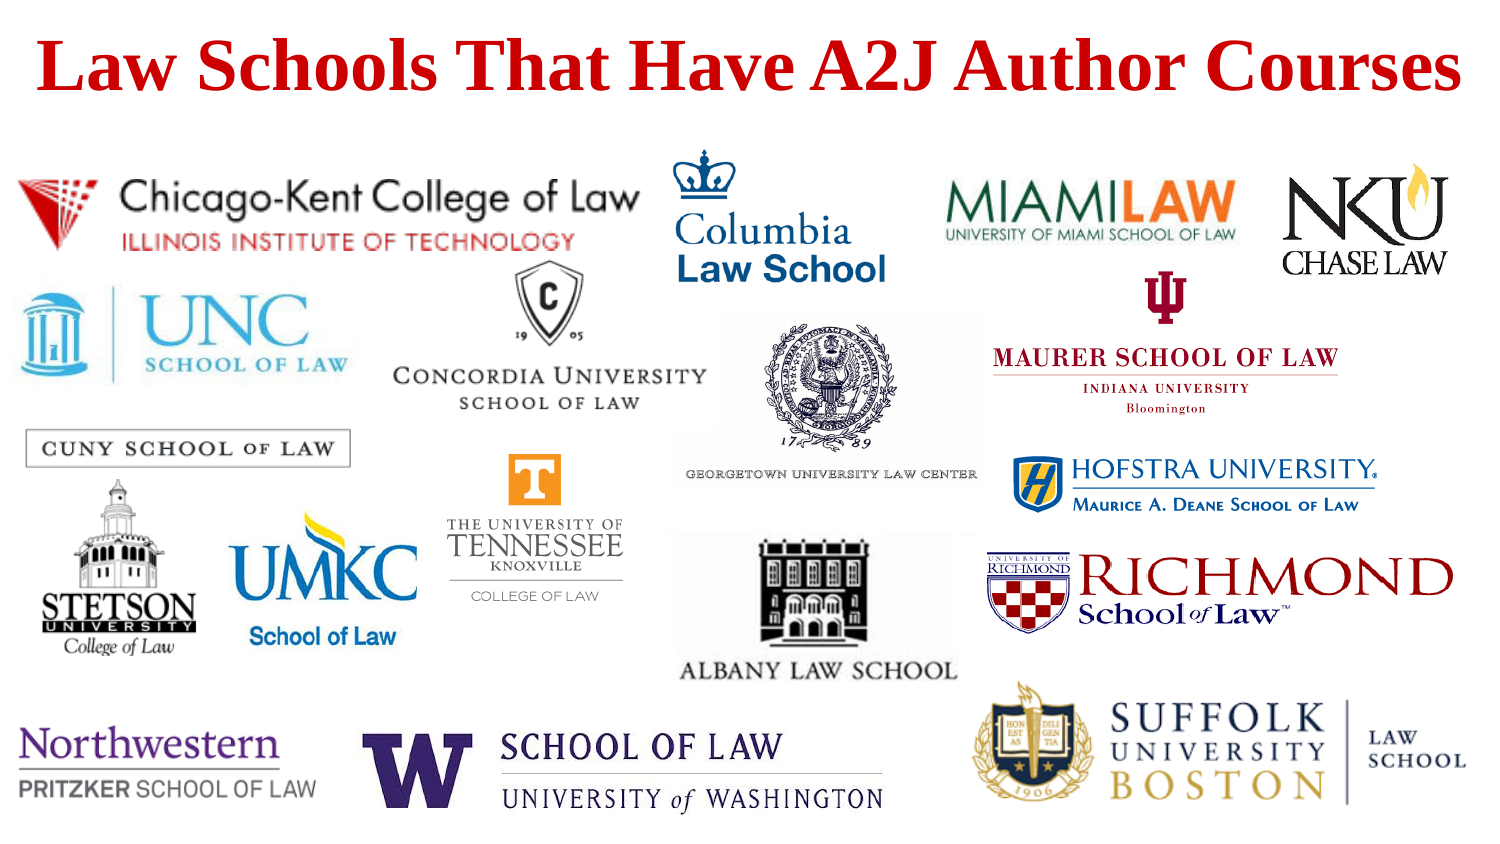

# Law Schools That Have A2J Author Courses